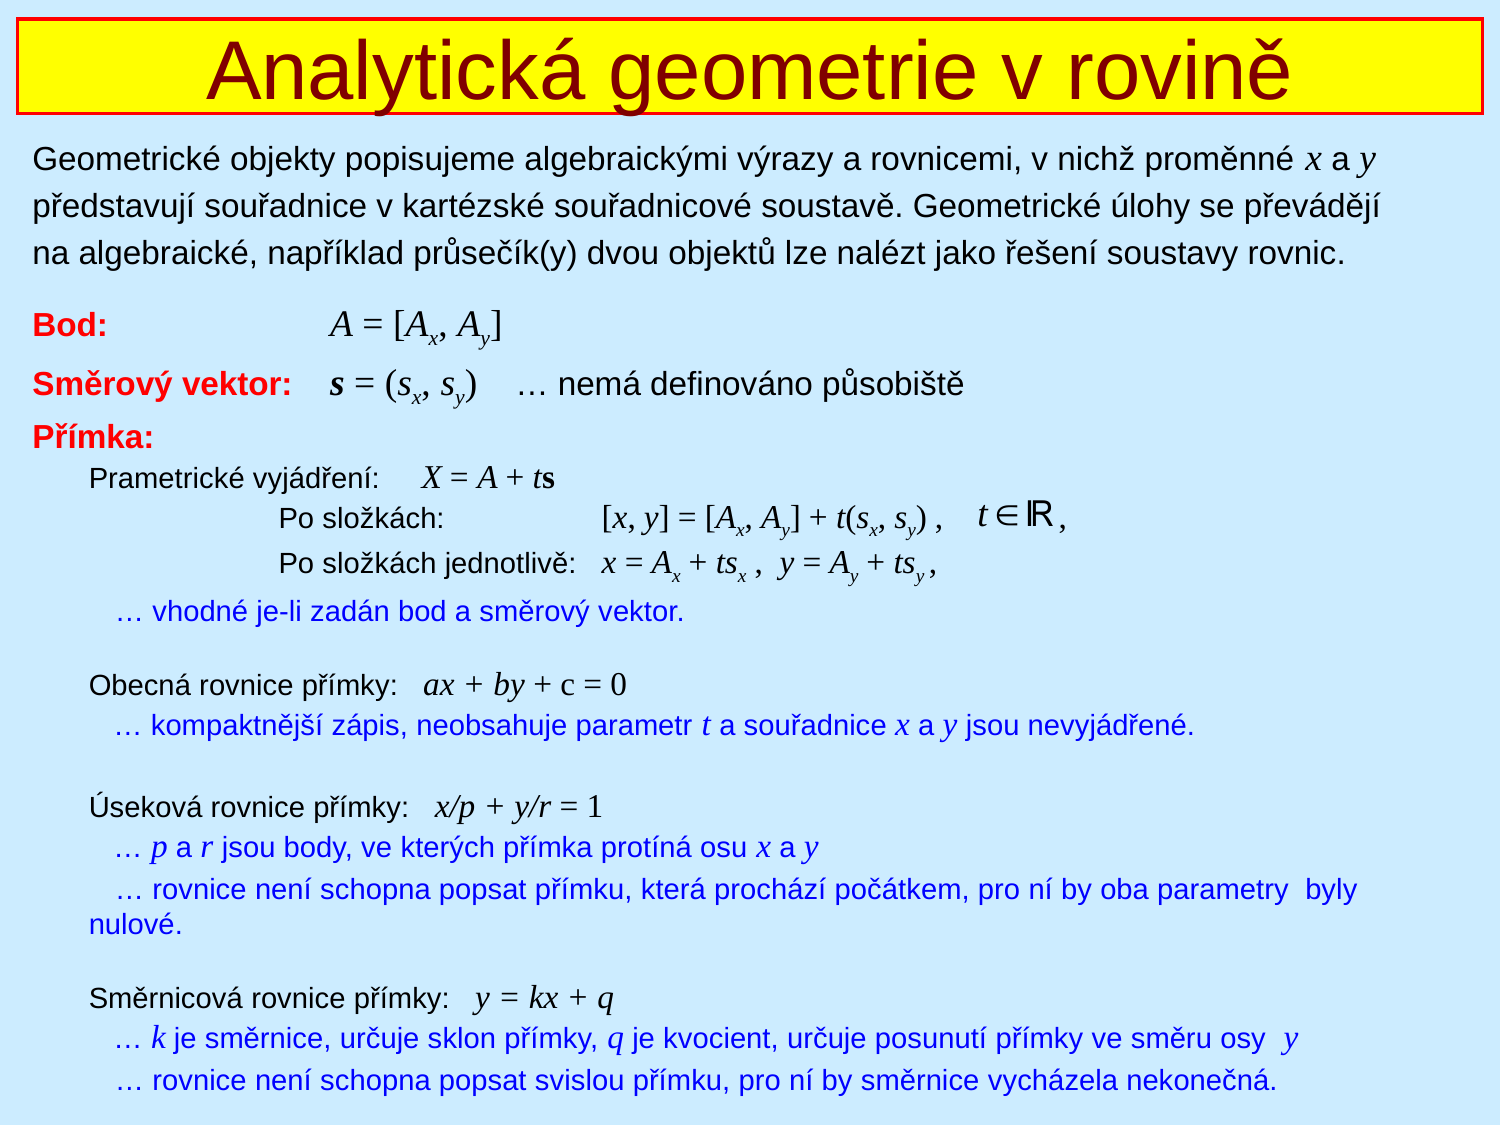

# Analytická geometrie v rovině
Geometrické objekty popisujeme algebraickými výrazy a rovnicemi, v nichž proměnné x a y
představují souřadnice v kartézské souřadnicové soustavě. Geometrické úlohy se převádějí
na algebraické, například průsečík(y) dvou objektů lze nalézt jako řešení soustavy rovnic.
Bod: A = [Ax, Ay]
Směrový vektor: s = (sx, sy) … nemá definováno působiště
Přímka:
Prametrické vyjádření: X = A + ts
 Po složkách: [x, y] = [Ax, Ay] + t(sx, sy) , ,
 Po složkách jednotlivě: x = Ax + tsx , y = Ay + tsy ,
 … vhodné je-li zadán bod a směrový vektor.
Obecná rovnice přímky: ax + by + c = 0
 … kompaktnější zápis, neobsahuje parametr t a souřadnice x a y jsou nevyjádřené.
Úseková rovnice přímky: x/p + y/r = 1
 … p a r jsou body, ve kterých přímka protíná osu x a y
 … rovnice není schopna popsat přímku, která prochází počátkem, pro ní by oba parametry byly nulové.
Směrnicová rovnice přímky: y = kx + q
 … k je směrnice, určuje sklon přímky, q je kvocient, určuje posunutí přímky ve směru osy y
 … rovnice není schopna popsat svislou přímku, pro ní by směrnice vycházela nekonečná.